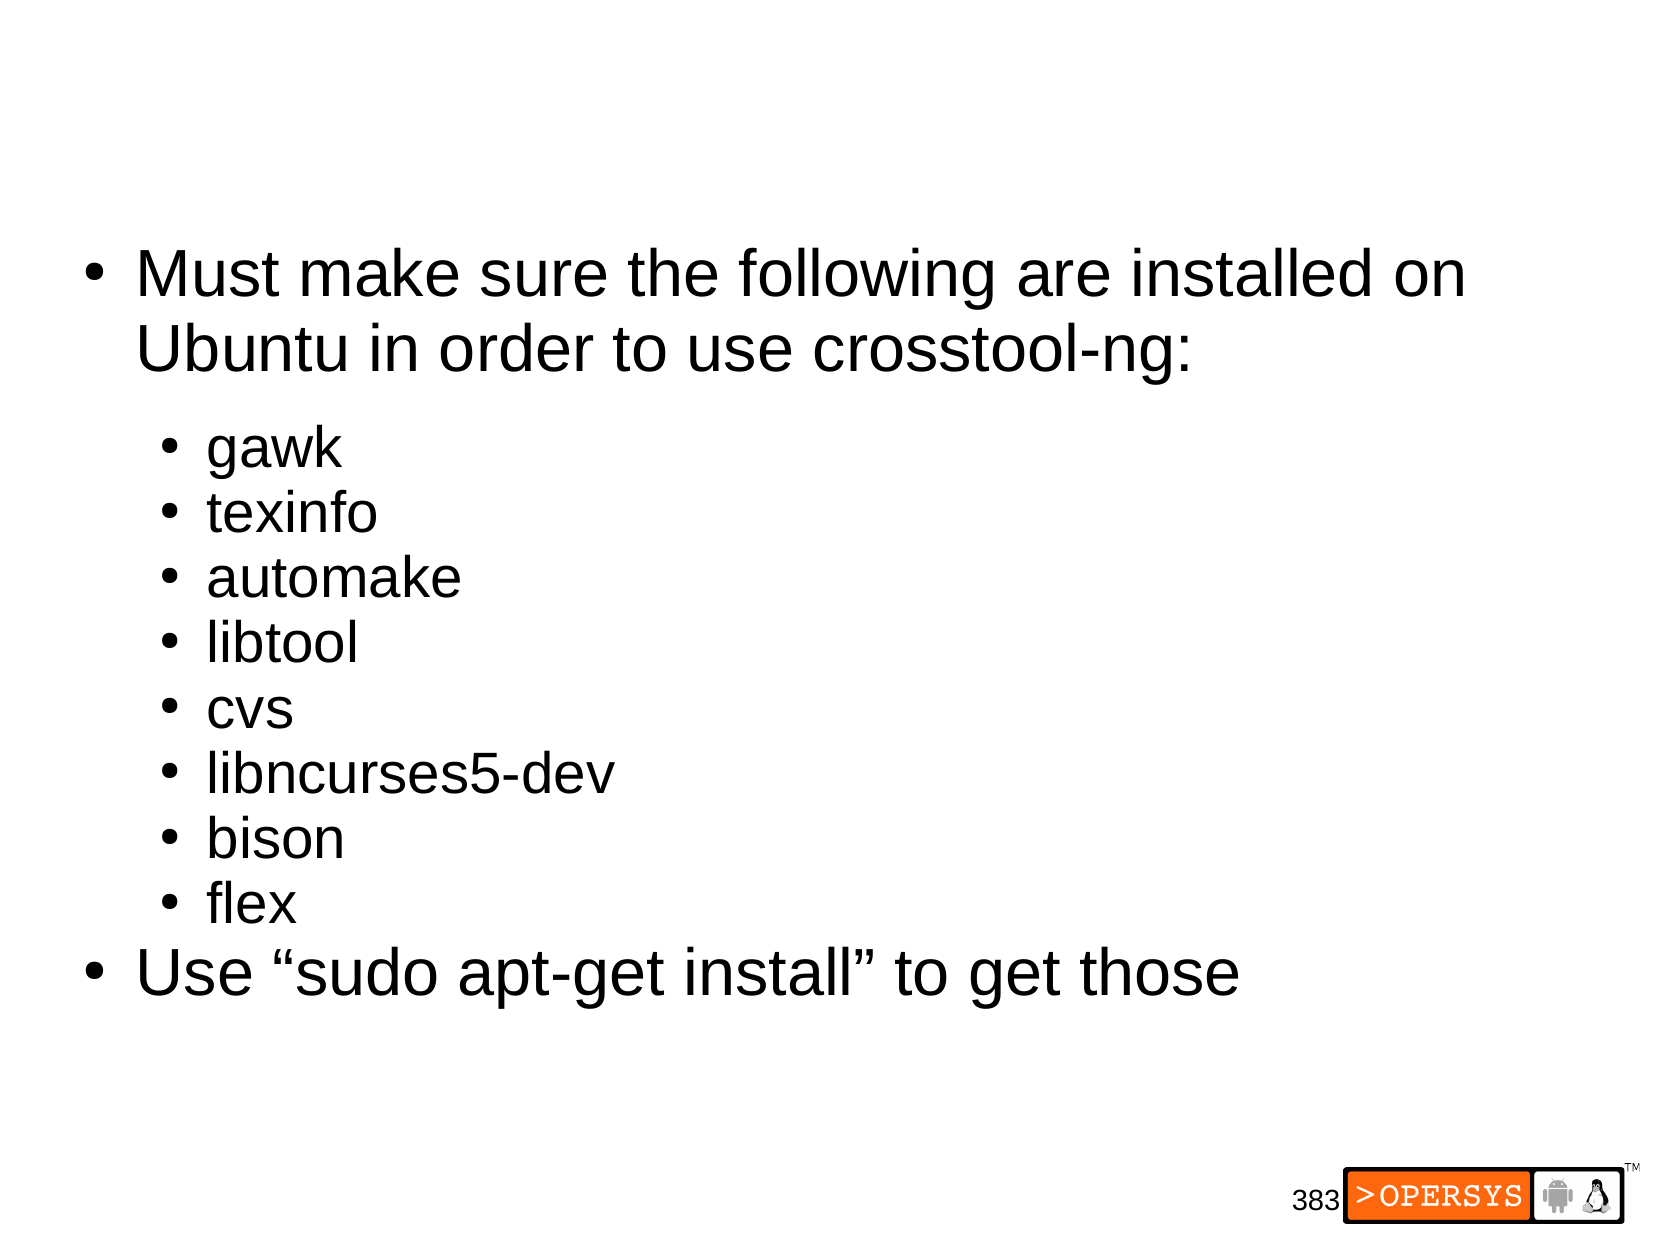

# Must make sure the following are installed on Ubuntu in order to use crosstool-ng:
gawk
texinfo
automake
libtool
cvs
libncurses5-dev
bison
flex
Use “sudo apt-get install” to get those